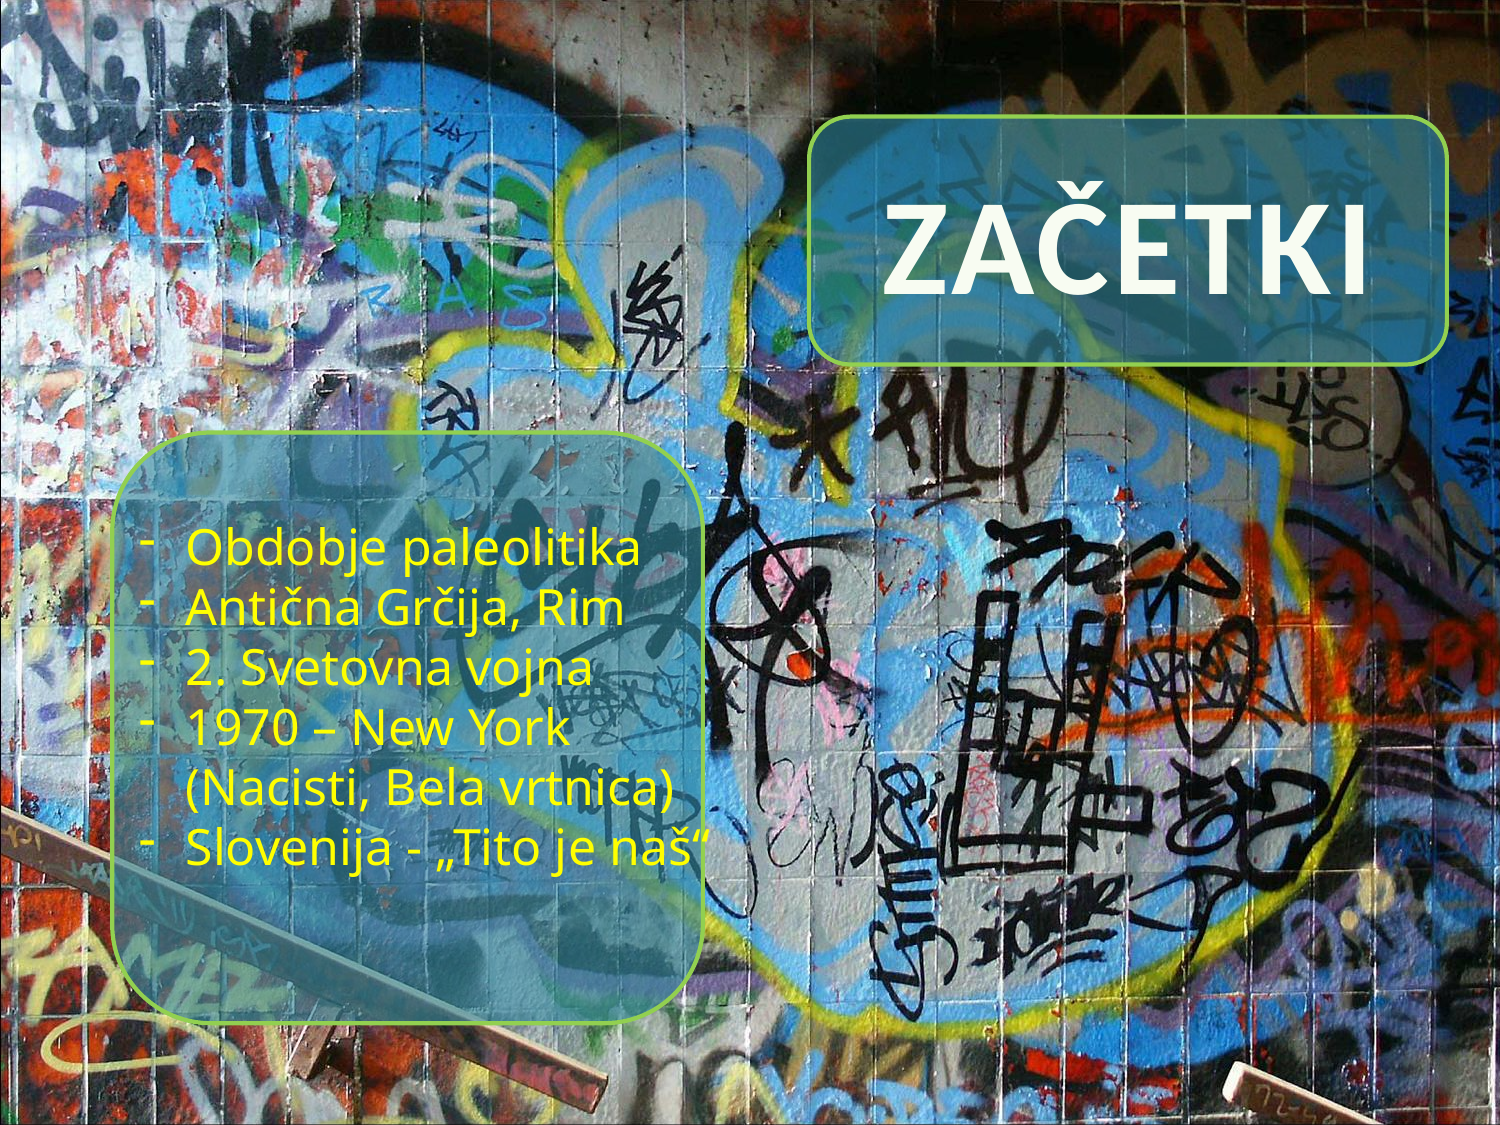

ZAČETKI
Obdobje paleolitika
Antična Grčija, Rim
2. Svetovna vojna
1970 – New York (Nacisti, Bela vrtnica)
Slovenija - „Tito je naš“